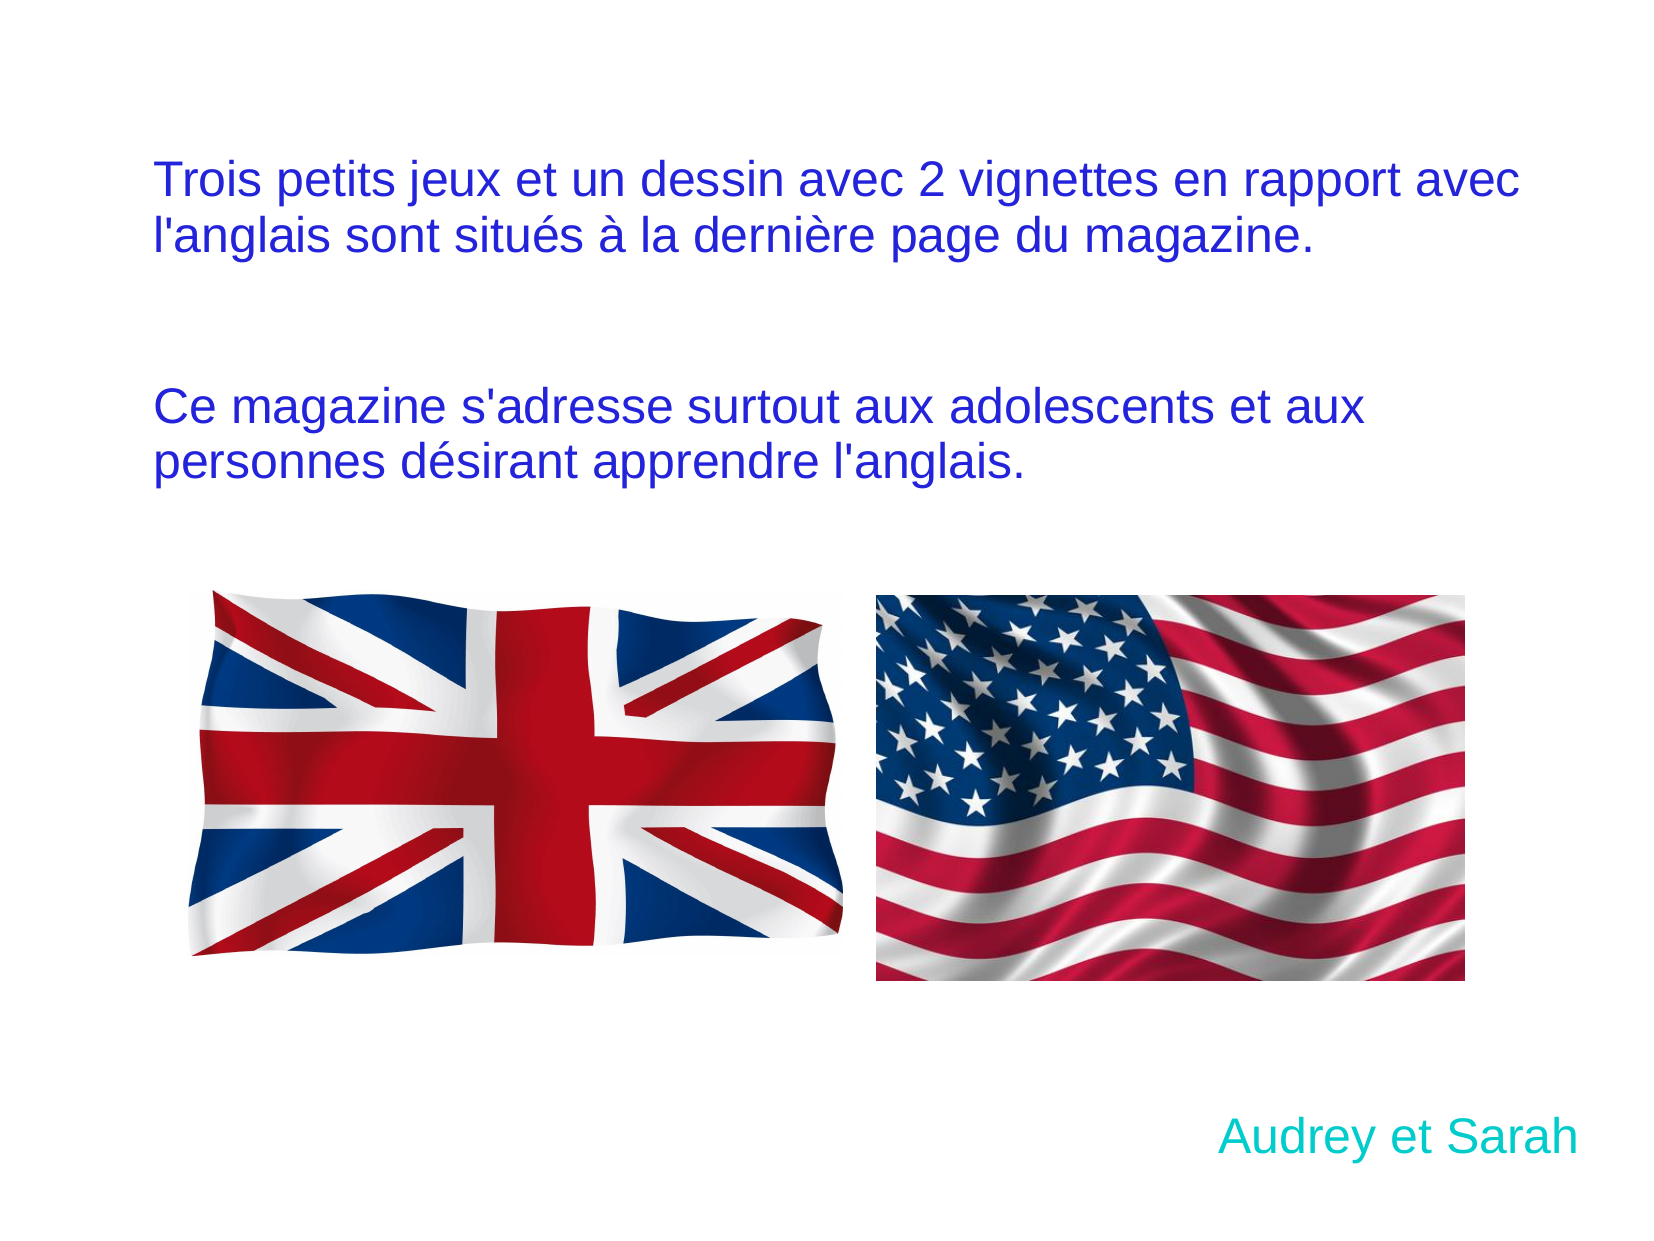

# Trois petits jeux et un dessin avec 2 vignettes en rapport avec l'anglais sont situés à la dernière page du magazine.
Ce magazine s'adresse surtout aux adolescents et aux personnes désirant apprendre l'anglais.
Audrey et Sarah